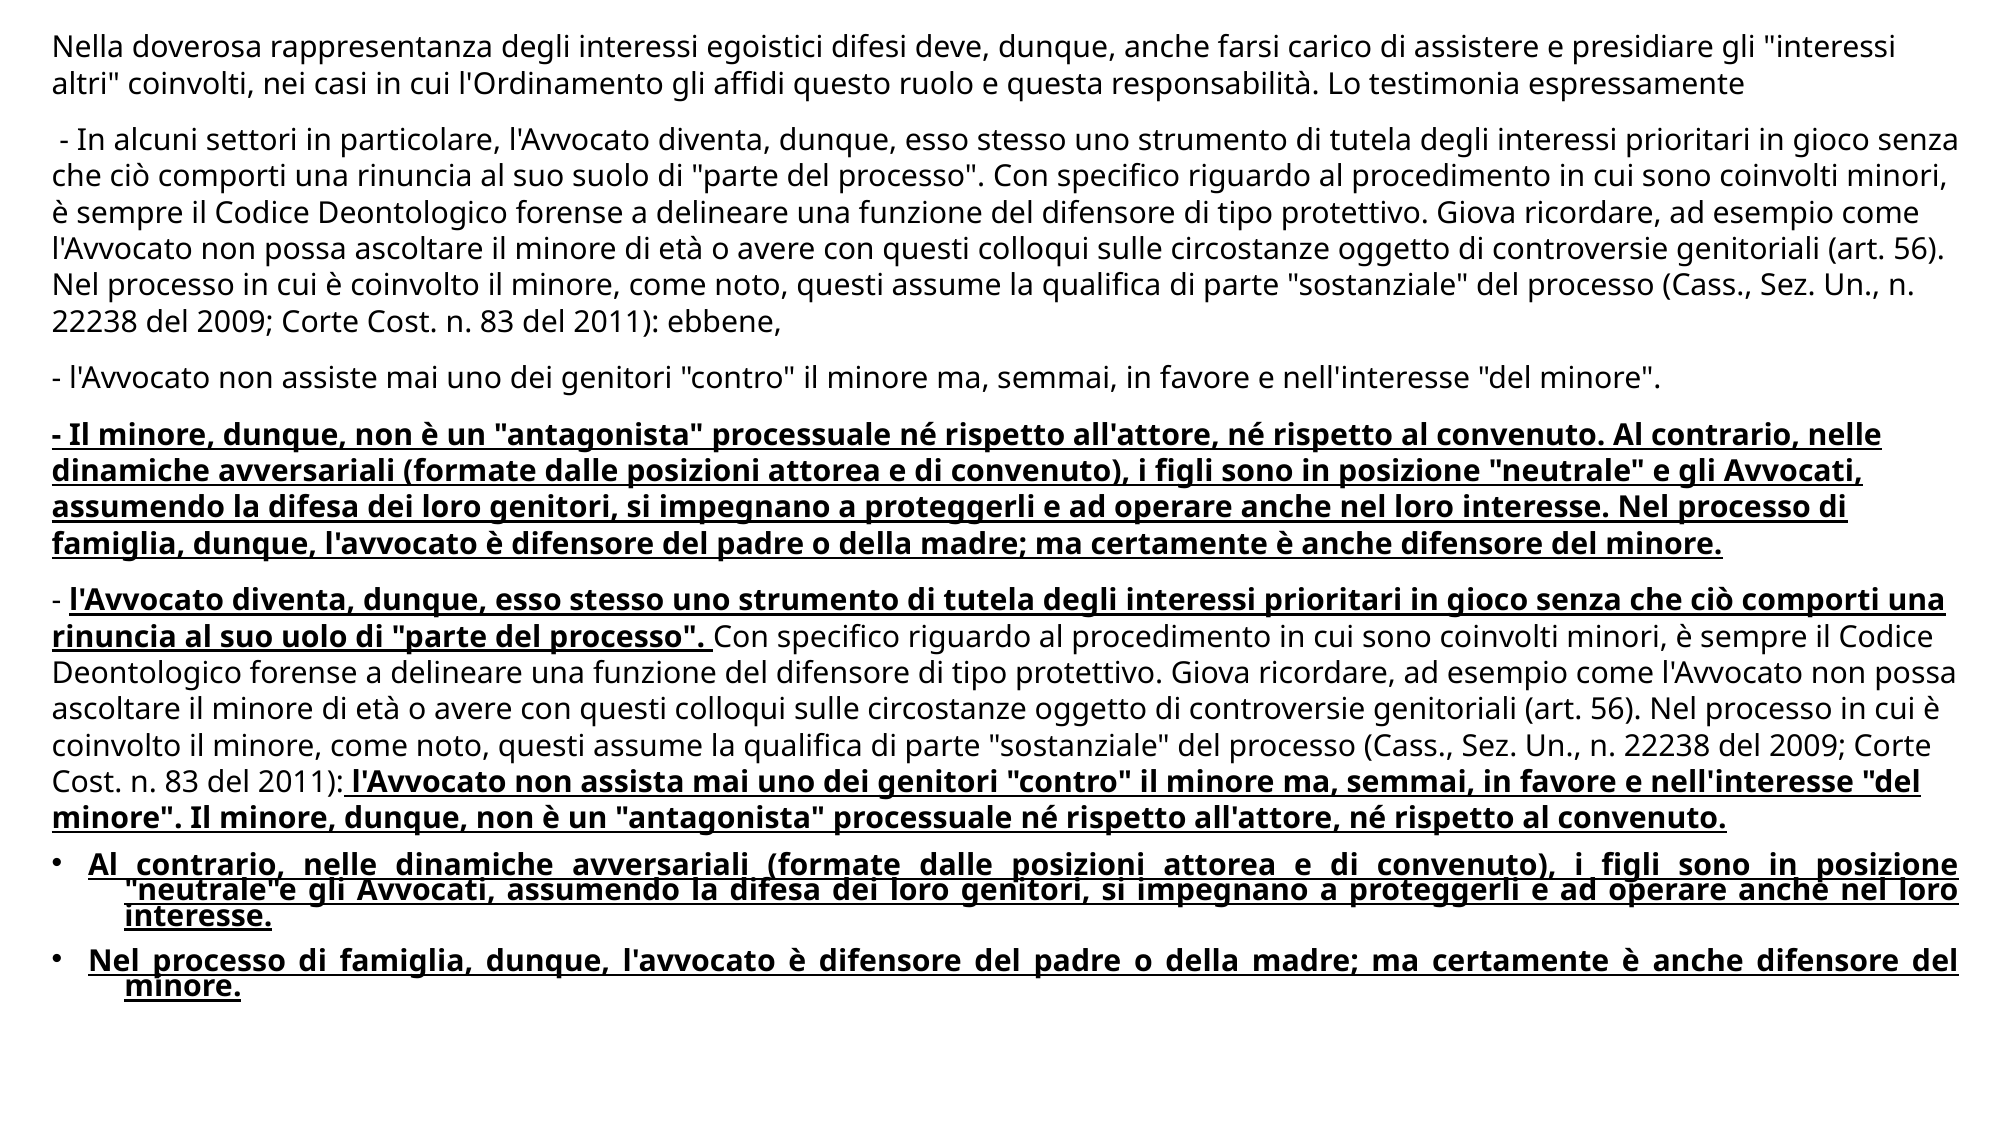

# Nella doverosa rappresentanza degli interessi egoistici difesi deve, dunque, anche farsi carico di assistere e presidiare gli "interessi altri" coinvolti, nei casi in cui l'Ordinamento gli affidi questo ruolo e questa responsabilità. Lo testimonia espressamente
 - In alcuni settori in particolare, l'Avvocato diventa, dunque, esso stesso uno strumento di tutela degli interessi prioritari in gioco senza che ciò comporti una rinuncia al suo suolo di "parte del processo". Con specifico riguardo al procedimento in cui sono coinvolti minori, è sempre il Codice Deontologico forense a delineare una funzione del difensore di tipo protettivo. Giova ricordare, ad esempio come l'Avvocato non possa ascoltare il minore di età o avere con questi colloqui sulle circostanze oggetto di controversie genitoriali (art. 56). Nel processo in cui è coinvolto il minore, come noto, questi assume la qualifica di parte "sostanziale" del processo (Cass., Sez. Un., n. 22238 del 2009; Corte Cost. n. 83 del 2011): ebbene,
- l'Avvocato non assiste mai uno dei genitori "contro" il minore ma, semmai, in favore e nell'interesse "del minore".
- Il minore, dunque, non è un "antagonista" processuale né rispetto all'attore, né rispetto al convenuto. Al contrario, nelle dinamiche avversariali (formate dalle posizioni attorea e di convenuto), i figli sono in posizione "neutrale" e gli Avvocati, assumendo la difesa dei loro genitori, si impegnano a proteggerli e ad operare anche nel loro interesse. Nel processo di famiglia, dunque, l'avvocato è difensore del padre o della madre; ma certamente è anche difensore del minore.
- l'Avvocato diventa, dunque, esso stesso uno strumento di tutela degli interessi prioritari in gioco senza che ciò comporti una rinuncia al suo uolo di "parte del processo". Con specifico riguardo al procedimento in cui sono coinvolti minori, è sempre il Codice Deontologico forense a delineare una funzione del difensore di tipo protettivo. Giova ricordare, ad esempio come l'Avvocato non possa ascoltare il minore di età o avere con questi colloqui sulle circostanze oggetto di controversie genitoriali (art. 56). Nel processo in cui è coinvolto il minore, come noto, questi assume la qualifica di parte "sostanziale" del processo (Cass., Sez. Un., n. 22238 del 2009; Corte Cost. n. 83 del 2011): l'Avvocato non assista mai uno dei genitori "contro" il minore ma, semmai, in favore e nell'interesse "del minore". Il minore, dunque, non è un "antagonista" processuale né rispetto all'attore, né rispetto al convenuto.
Al contrario, nelle dinamiche avversariali (formate dalle posizioni attorea e di convenuto), i figli sono in posizione "neutrale"e gli Avvocati, assumendo la difesa dei loro genitori, si impegnano a proteggerli e ad operare anche nel loro interesse.
Nel processo di famiglia, dunque, l'avvocato è difensore del padre o della madre; ma certamente è anche difensore del minore.